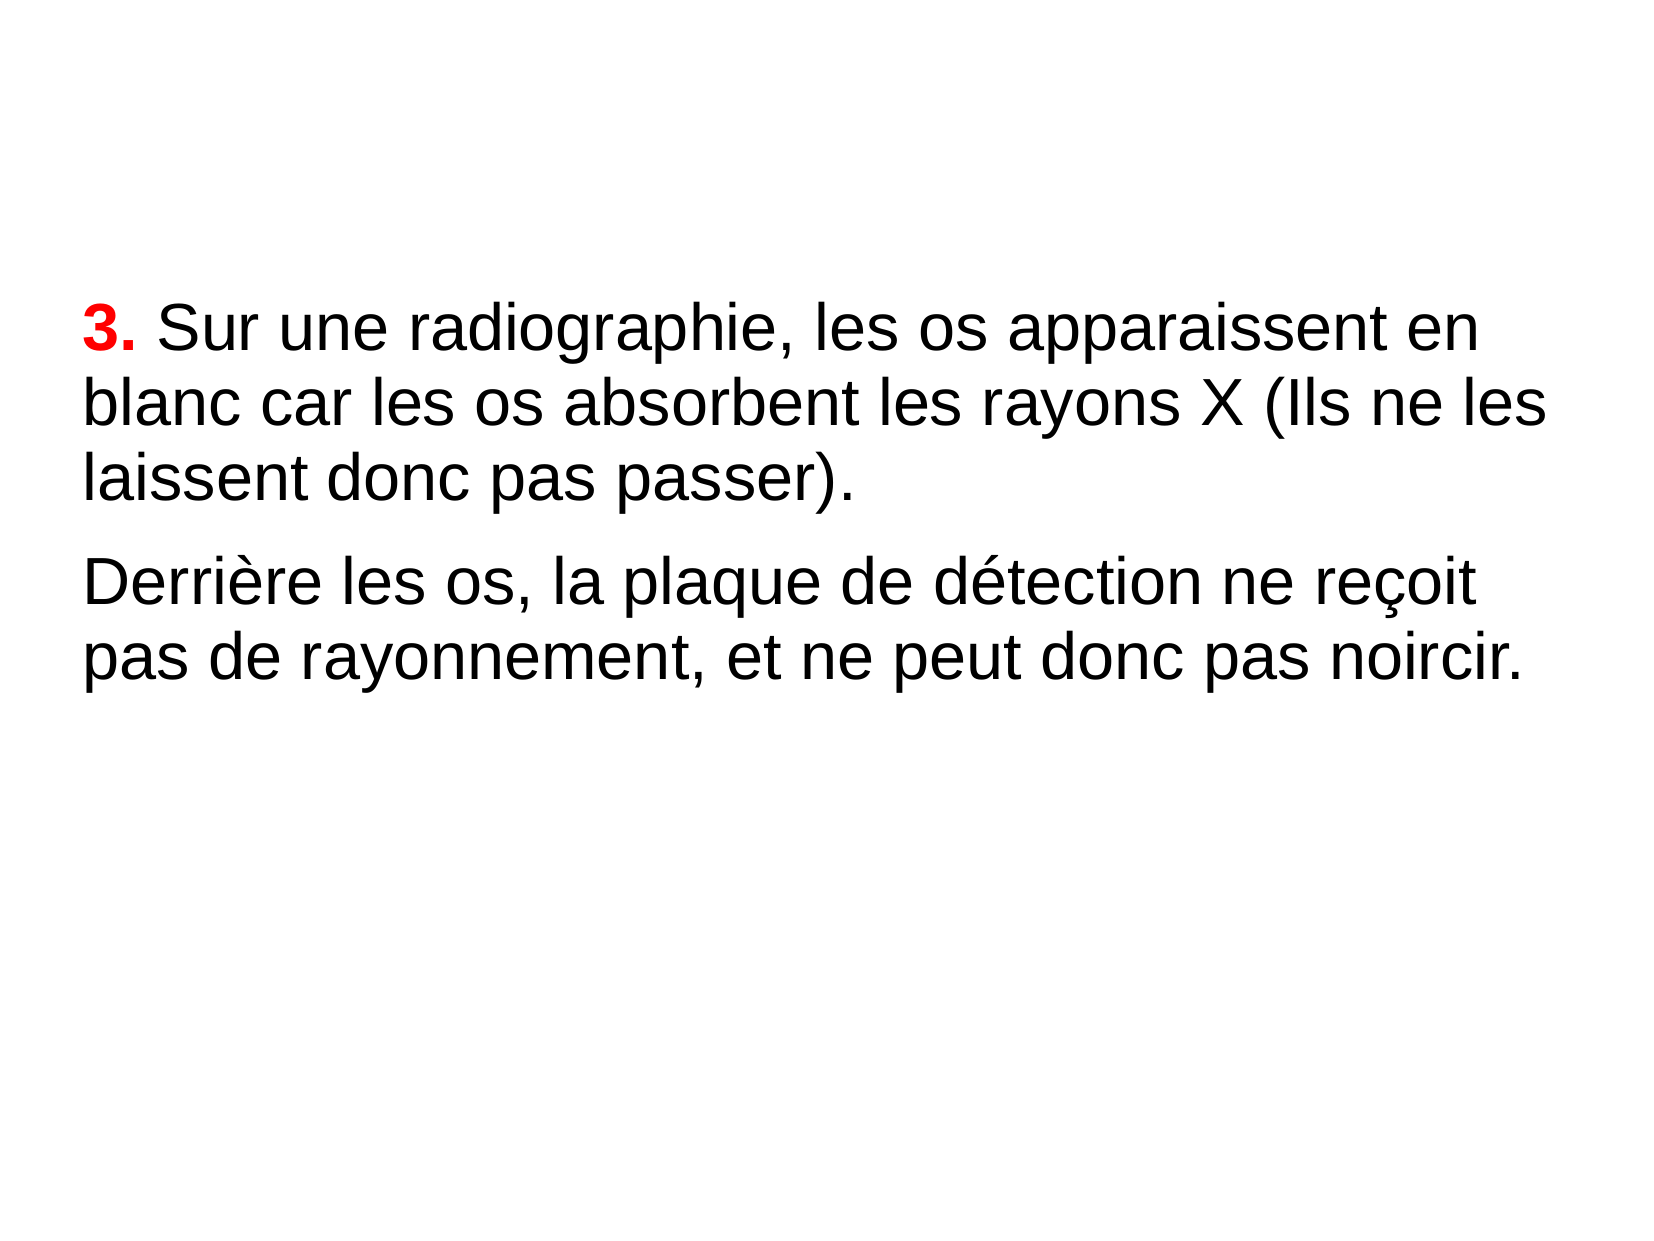

#
3. Sur une radiographie, les os apparaissent en blanc car les os absorbent les rayons X (Ils ne les laissent donc pas passer).
Derrière les os, la plaque de détection ne reçoit pas de rayonnement, et ne peut donc pas noircir.